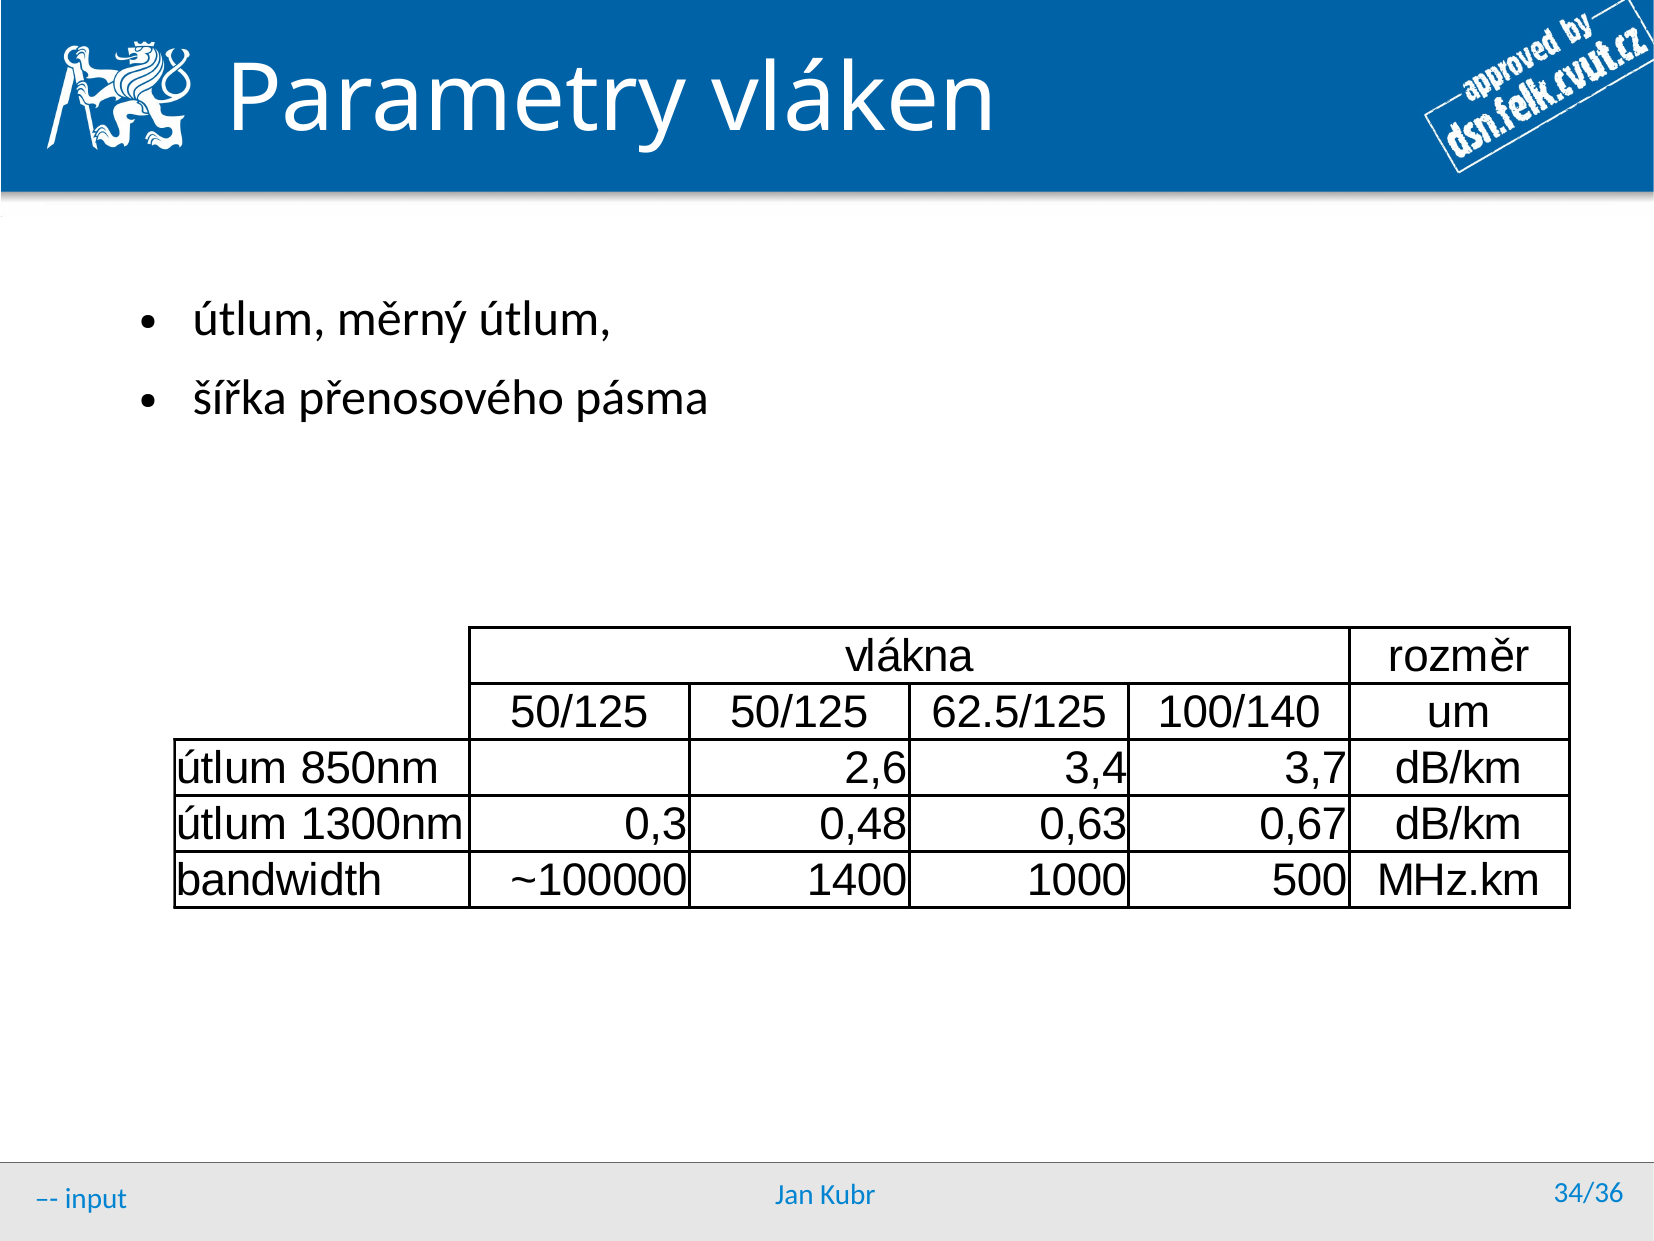

# Parametry vláken
útlum, měrný útlum,
šířka přenosového pásma
34
Jan Kubr
02/2006